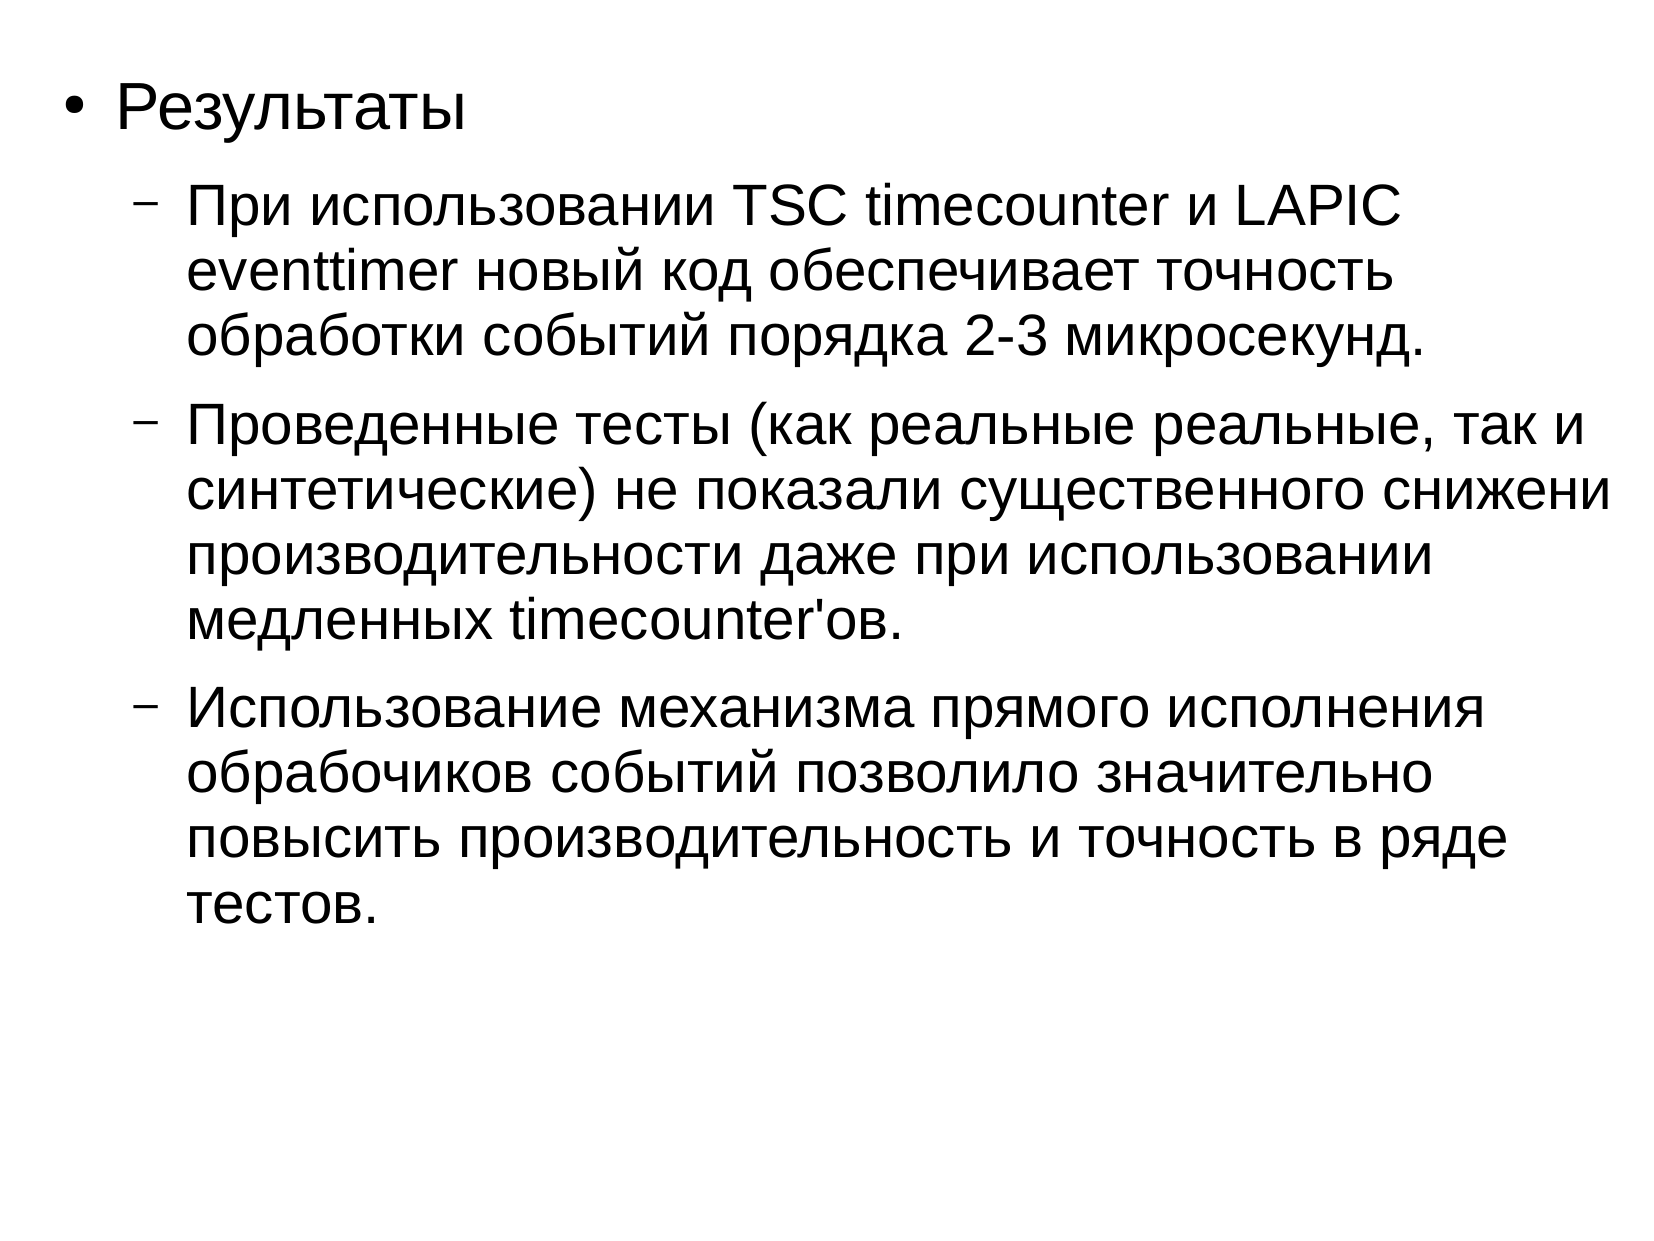

# Результаты
При использовании TSC timecounter и LAPIC eventtimer новый код обеспечивает точность обработки событий порядка 2-3 микросекунд.
Проведенные тесты (как реальные реальные, так и синтетические) не показали существенного снижени производительности даже при использовании медленных timecounter'ов.
Использование механизма прямого исполнения обрабочиков событий позволило значительно повысить производительность и точность в ряде тестов.